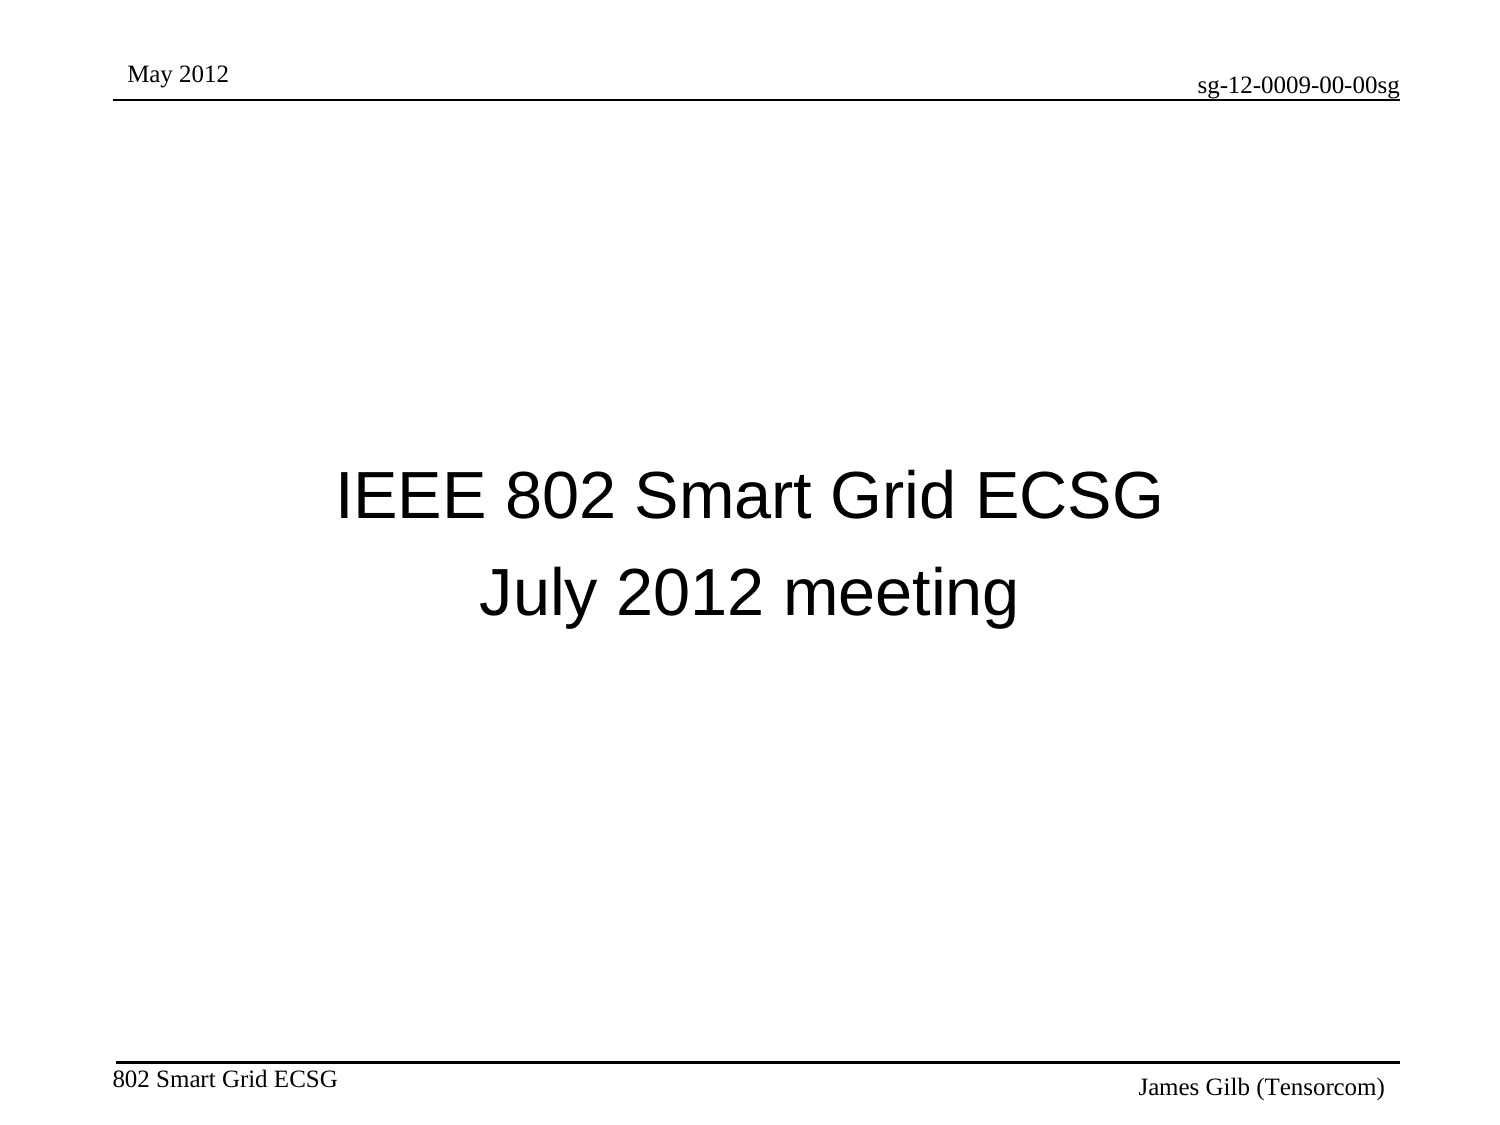

# IEEE 802 Smart Grid ECSG
July 2012 meeting